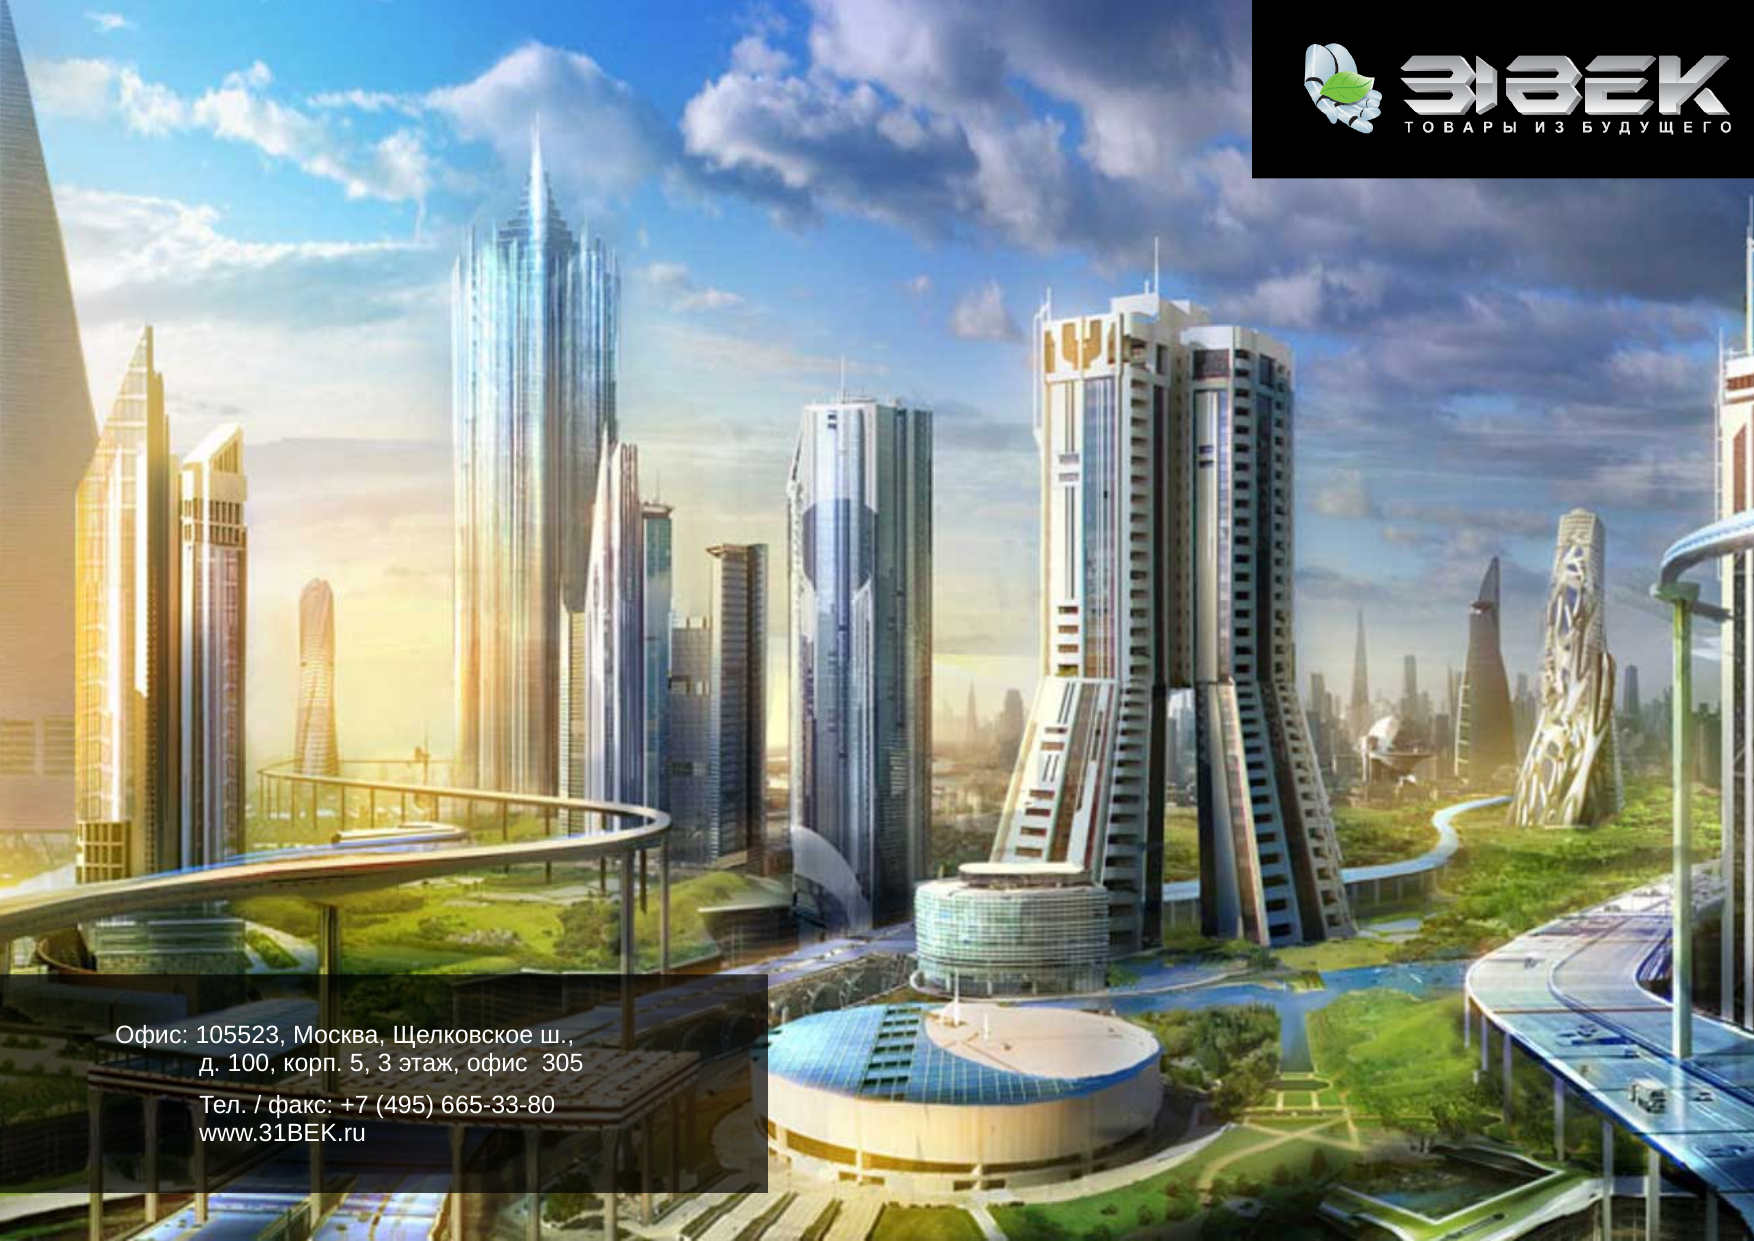

Офис: 105523, Москва, Щелковское ш.,
 д. 100, корп. 5, 3 этаж, офис 305
 Тел. / факс: +7 (495) 665-33-80
 www.31BEK.ru